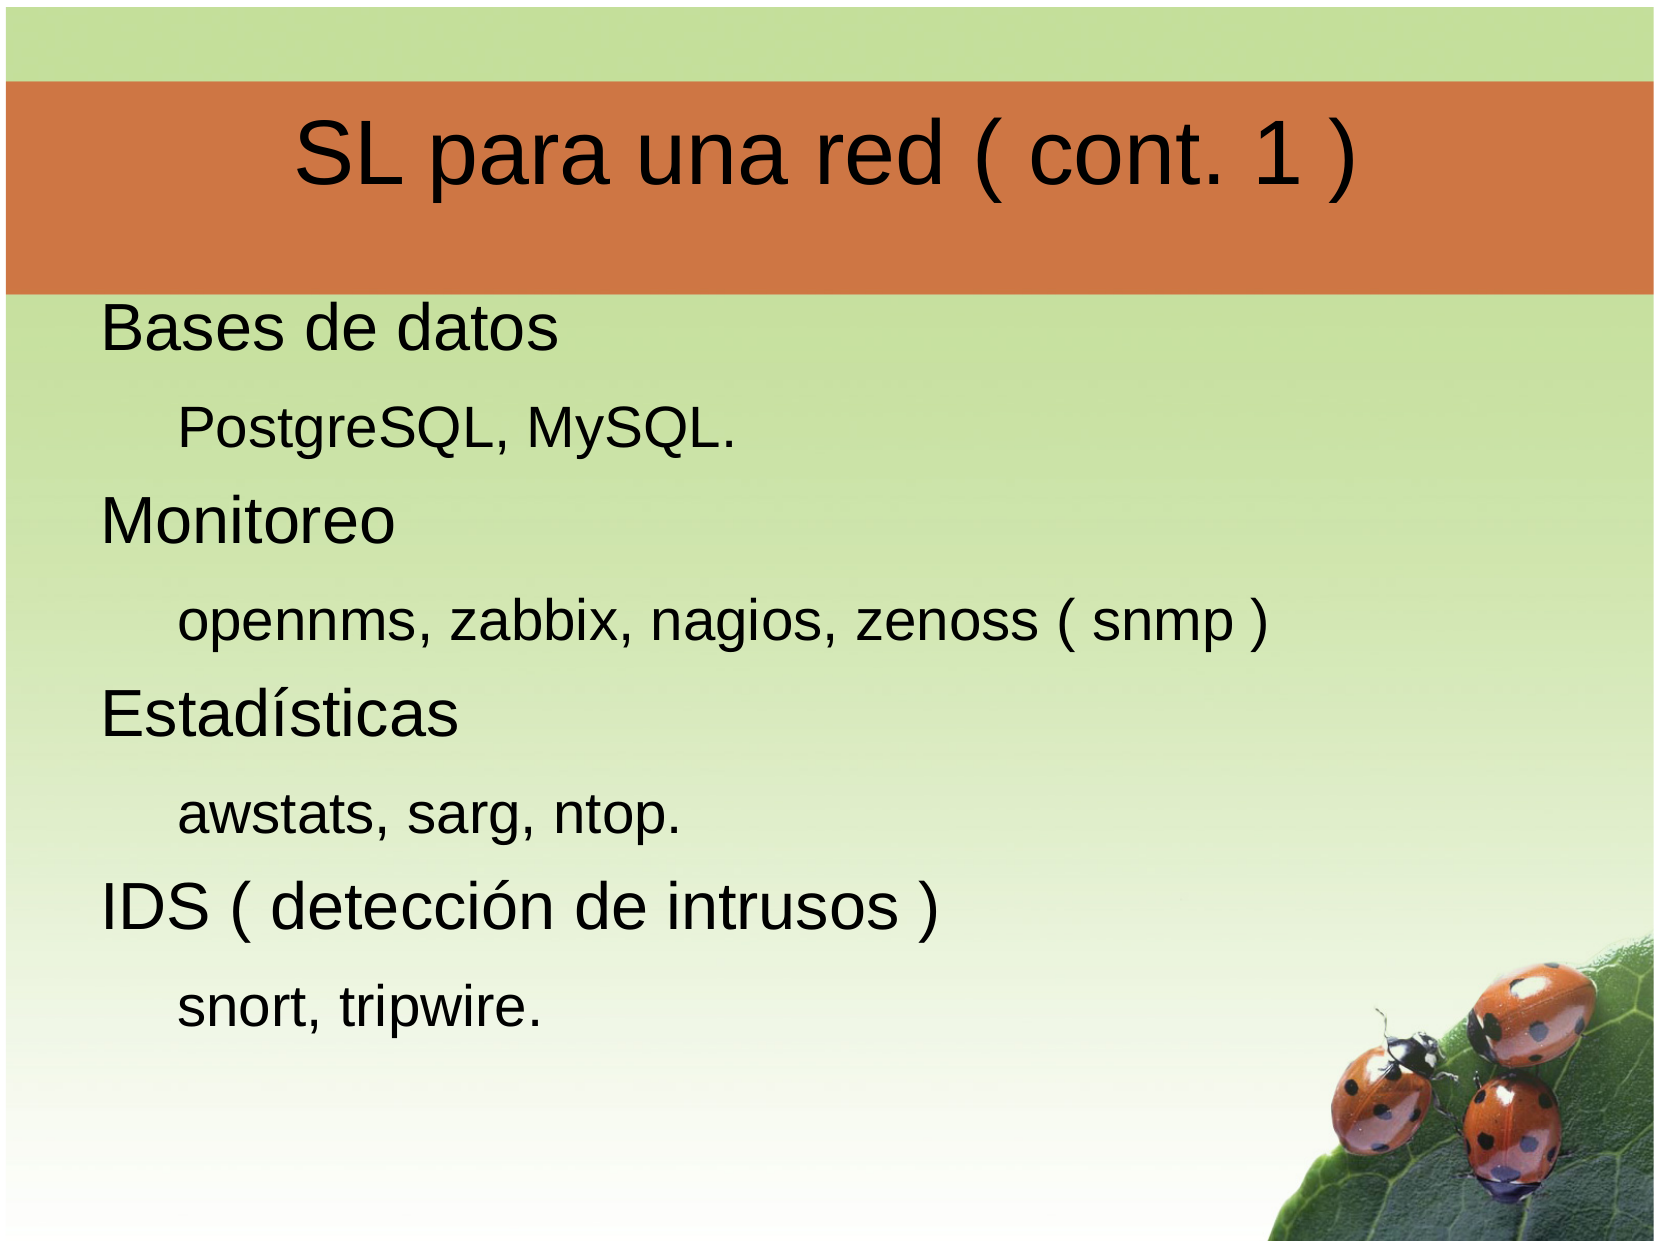

# SL para una red ( cont. 1 )
Bases de datos
PostgreSQL, MySQL.
Monitoreo
opennms, zabbix, nagios, zenoss ( snmp )
Estadísticas
awstats, sarg, ntop.
IDS ( detección de intrusos )
snort, tripwire.